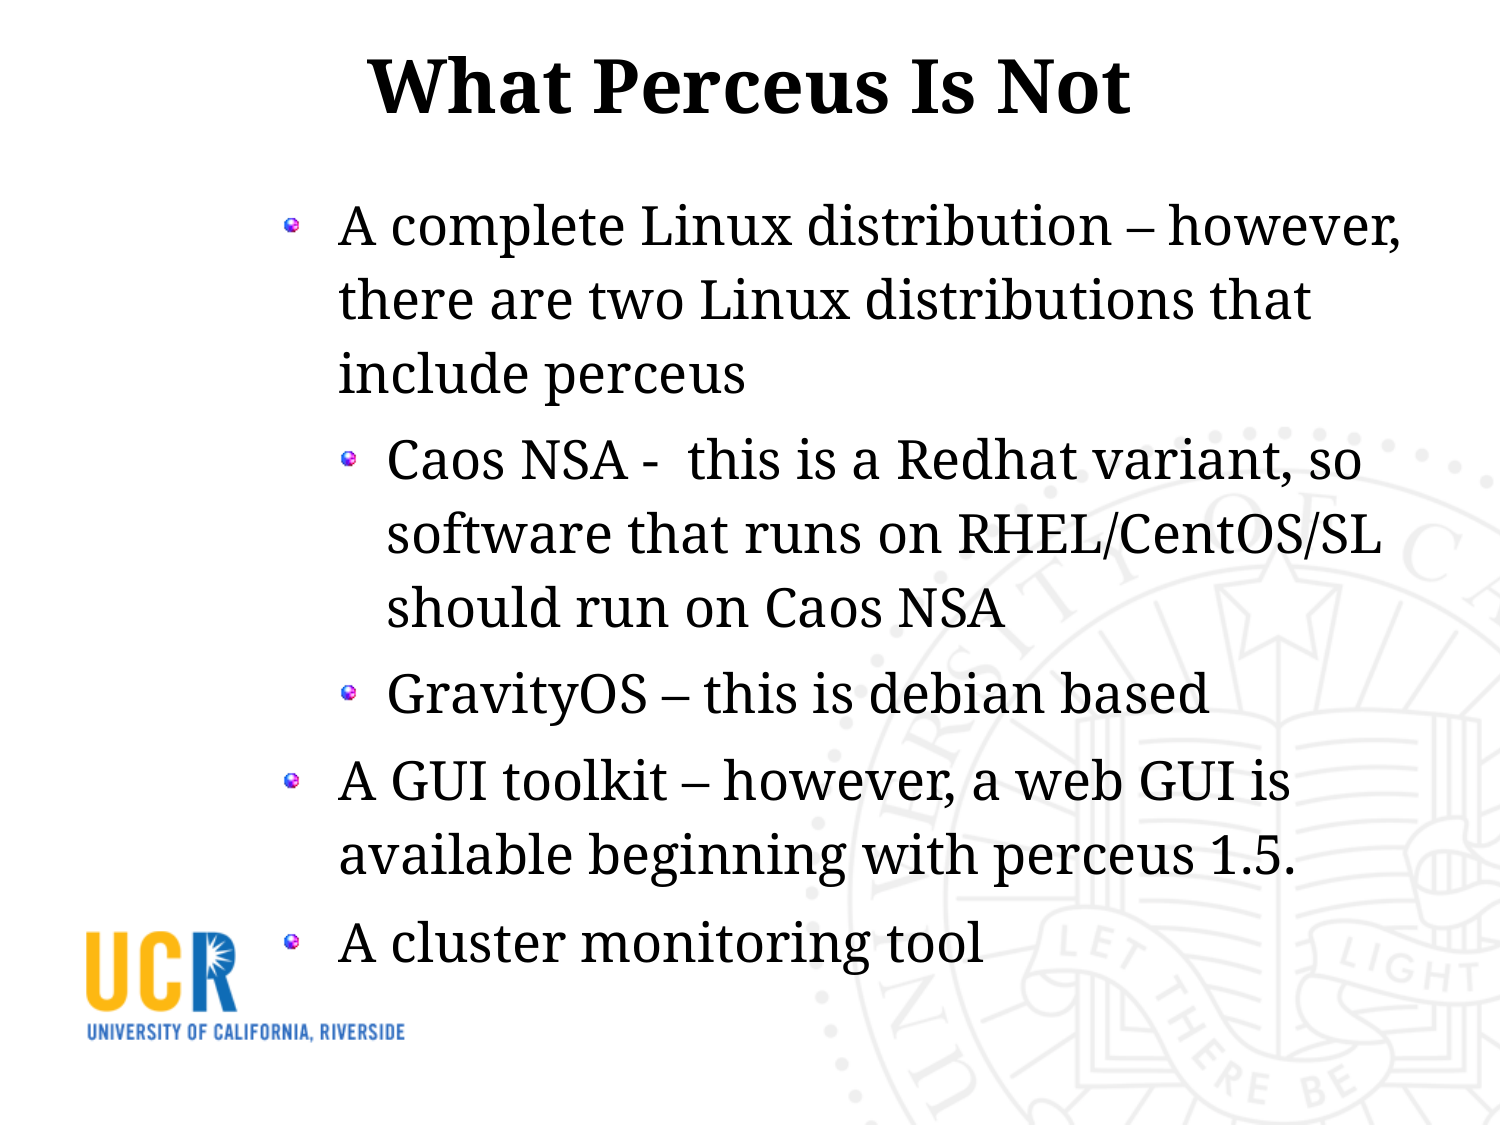

# What Perceus Is Not
A complete Linux distribution – however, there are two Linux distributions that include perceus
Caos NSA - this is a Redhat variant, so software that runs on RHEL/CentOS/SL should run on Caos NSA
GravityOS – this is debian based
A GUI toolkit – however, a web GUI is available beginning with perceus 1.5.
A cluster monitoring tool